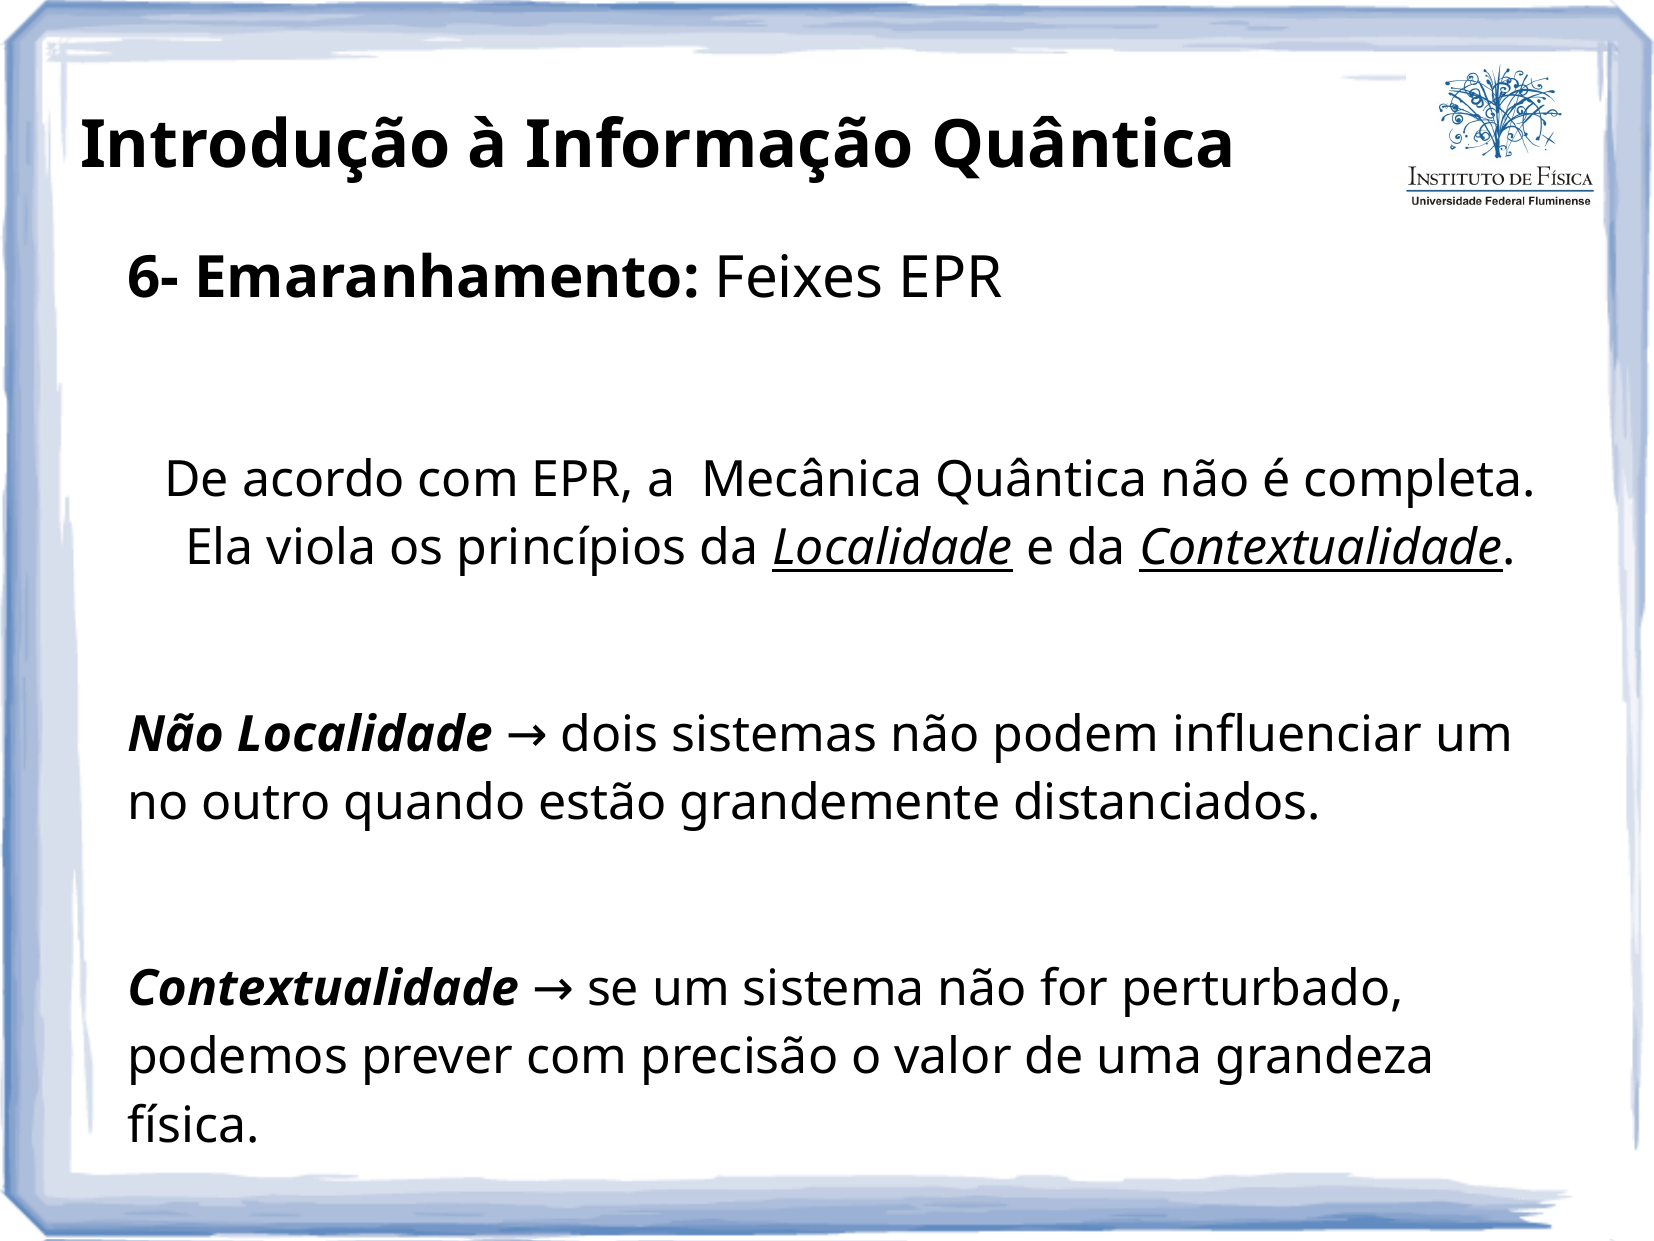

Introdução à Informação Quântica
6- Emaranhamento: Feixes EPR
De acordo com EPR, a Mecânica Quântica não é completa. Ela viola os princípios da Localidade e da Contextualidade.
Não Localidade → dois sistemas não podem influenciar um no outro quando estão grandemente distanciados.
Contextualidade → se um sistema não for perturbado, podemos prever com precisão o valor de uma grandeza física.